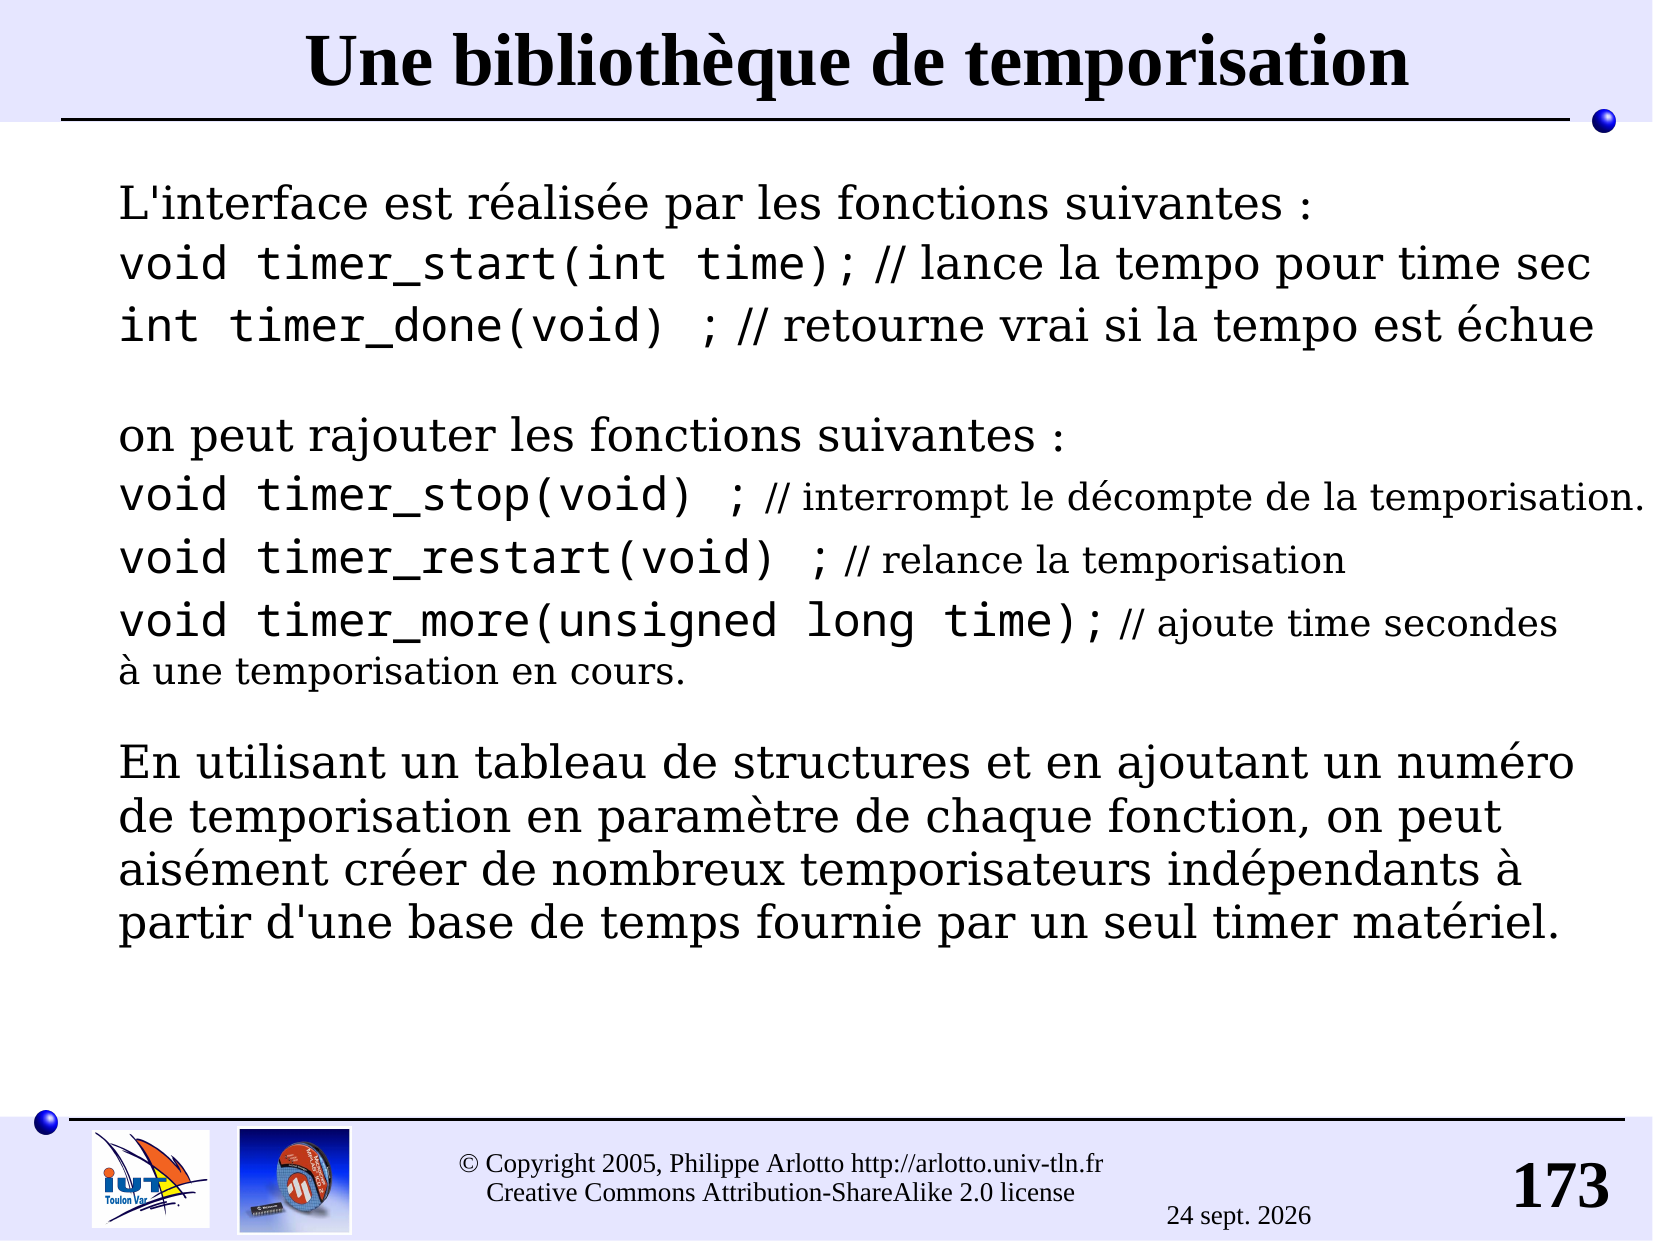

# Une bibliothèque de temporisation
L'interface est réalisée par les fonctions suivantes :
void timer_start(int time); // lance la tempo pour time sec
int timer_done(void) ; // retourne vrai si la tempo est échue
on peut rajouter les fonctions suivantes :
void timer_stop(void) ; // interrompt le décompte de la temporisation.
void timer_restart(void) ; // relance la temporisation
void timer_more(unsigned long time); // ajoute time secondes
à une temporisation en cours.
En utilisant un tableau de structures et en ajoutant un numéro
de temporisation en paramètre de chaque fonction, on peut
aisément créer de nombreux temporisateurs indépendants à
partir d'une base de temps fournie par un seul timer matériel.